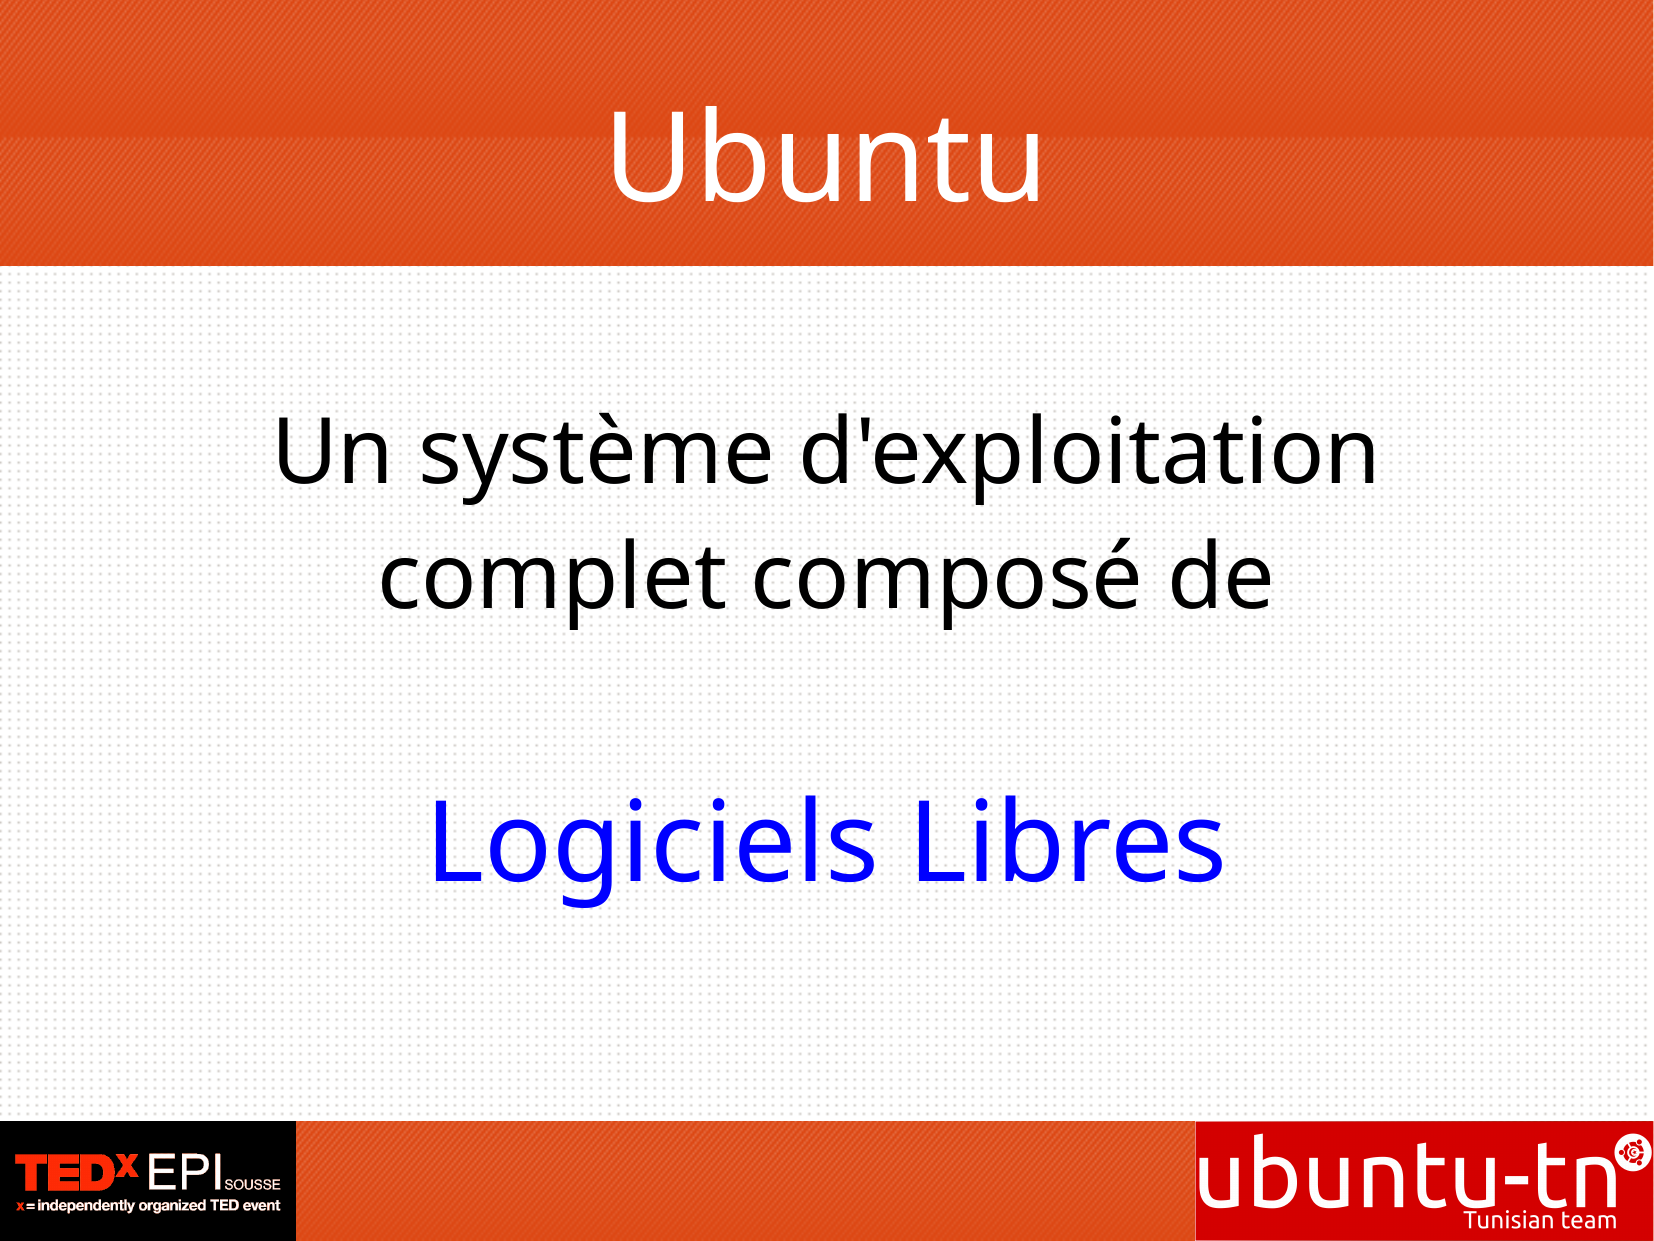

# Ubuntu
Un système d'exploitation
complet composé de
Logiciels Libres